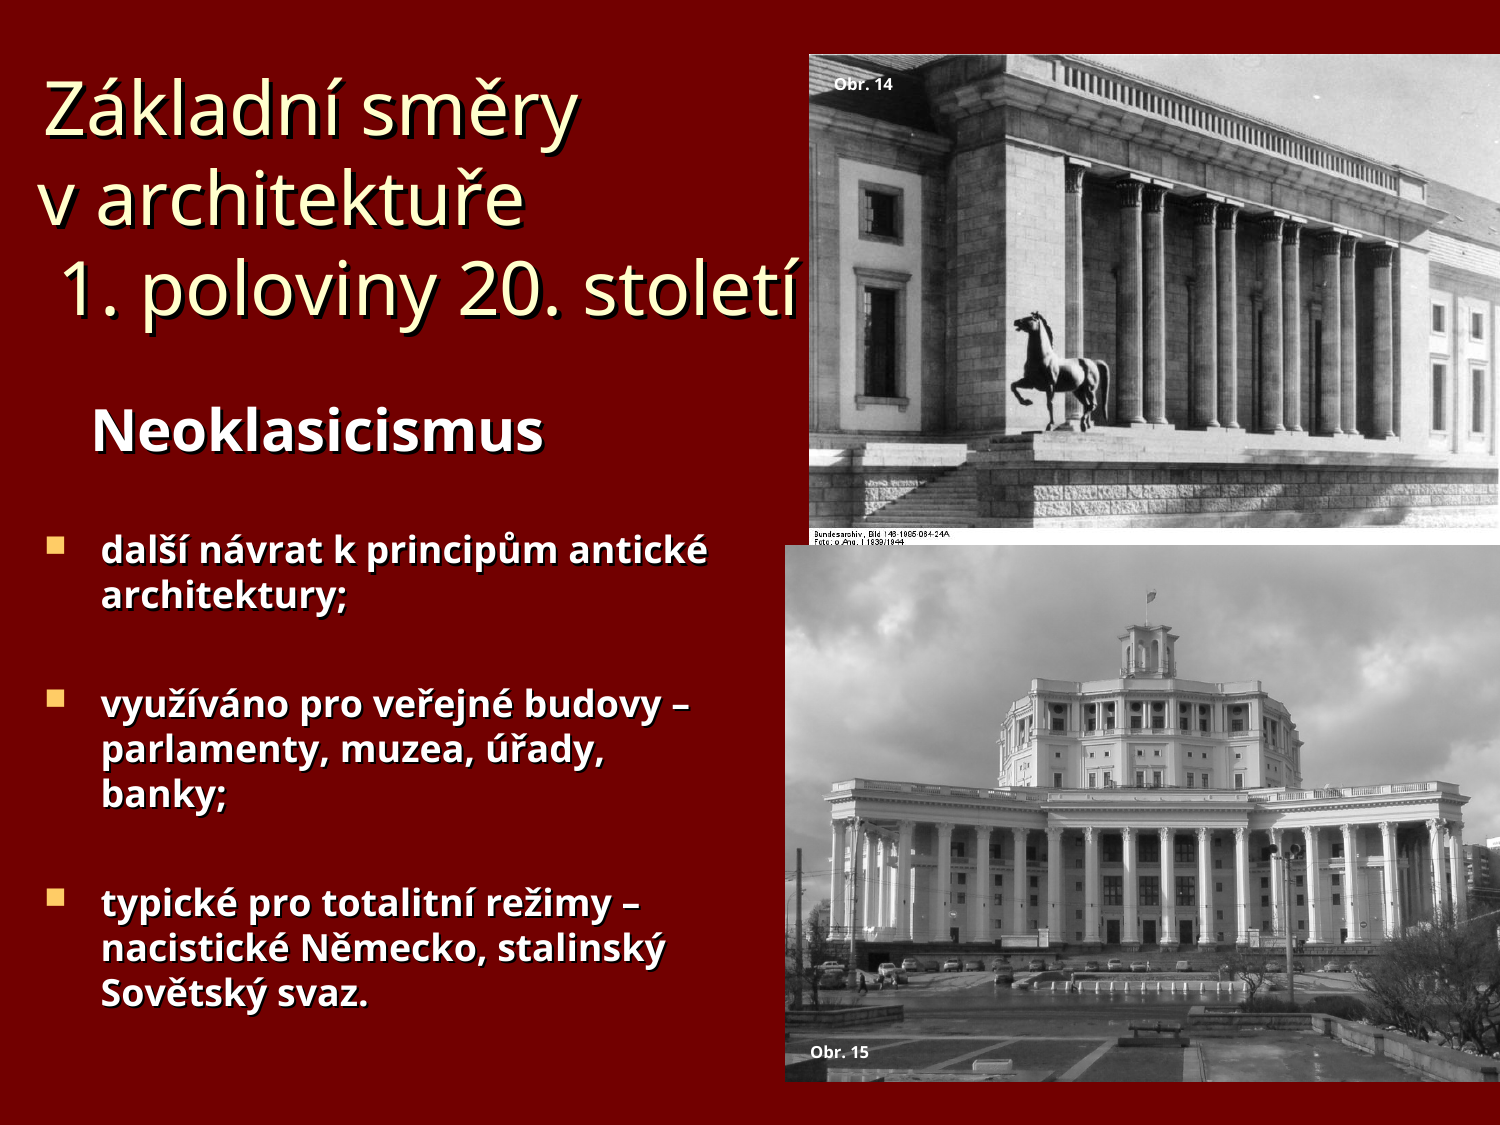

# Základní směry v architektuře 1. poloviny 20. století
Obr. 14
 Neoklasicismus
další návrat k principům antické architektury;
využíváno pro veřejné budovy – parlamenty, muzea, úřady, banky;
typické pro totalitní režimy – nacistické Německo, stalinský Sovětský svaz.
Obr. 15